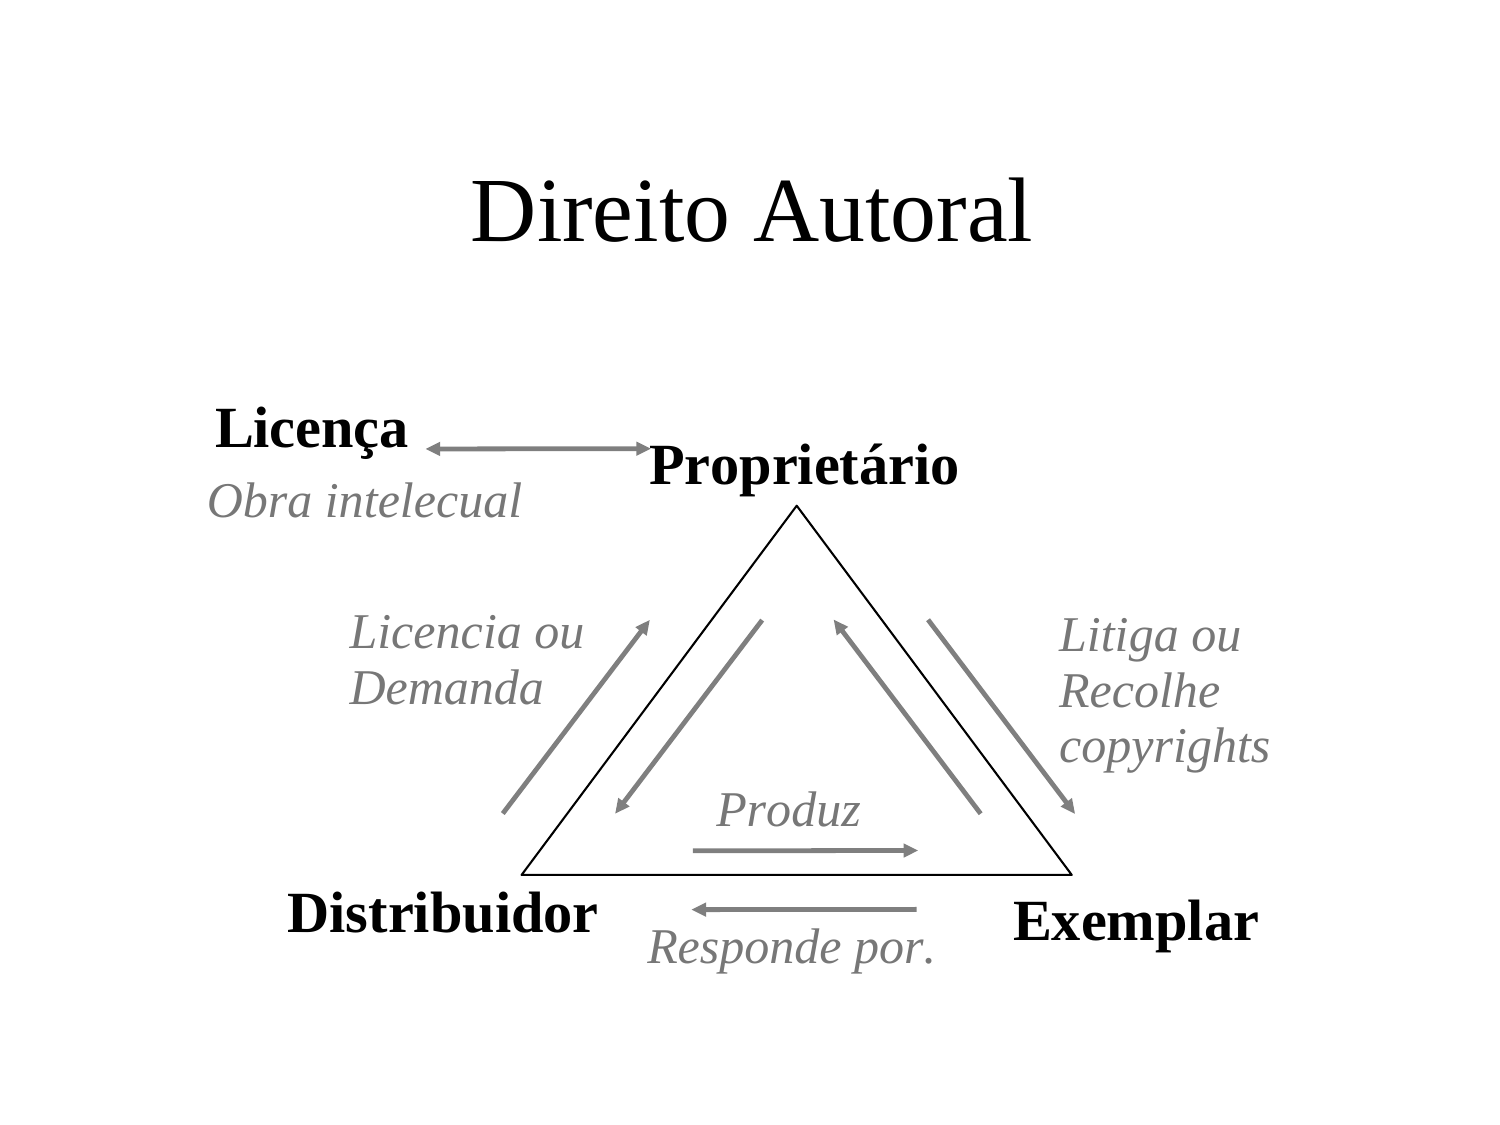

# Direito Autoral
Licença
Proprietário
Obra intelecual
Licencia ou
Demanda
Litiga ou Recolhe copyrights
Produz
Distribuidor
Exemplar
Responde por.